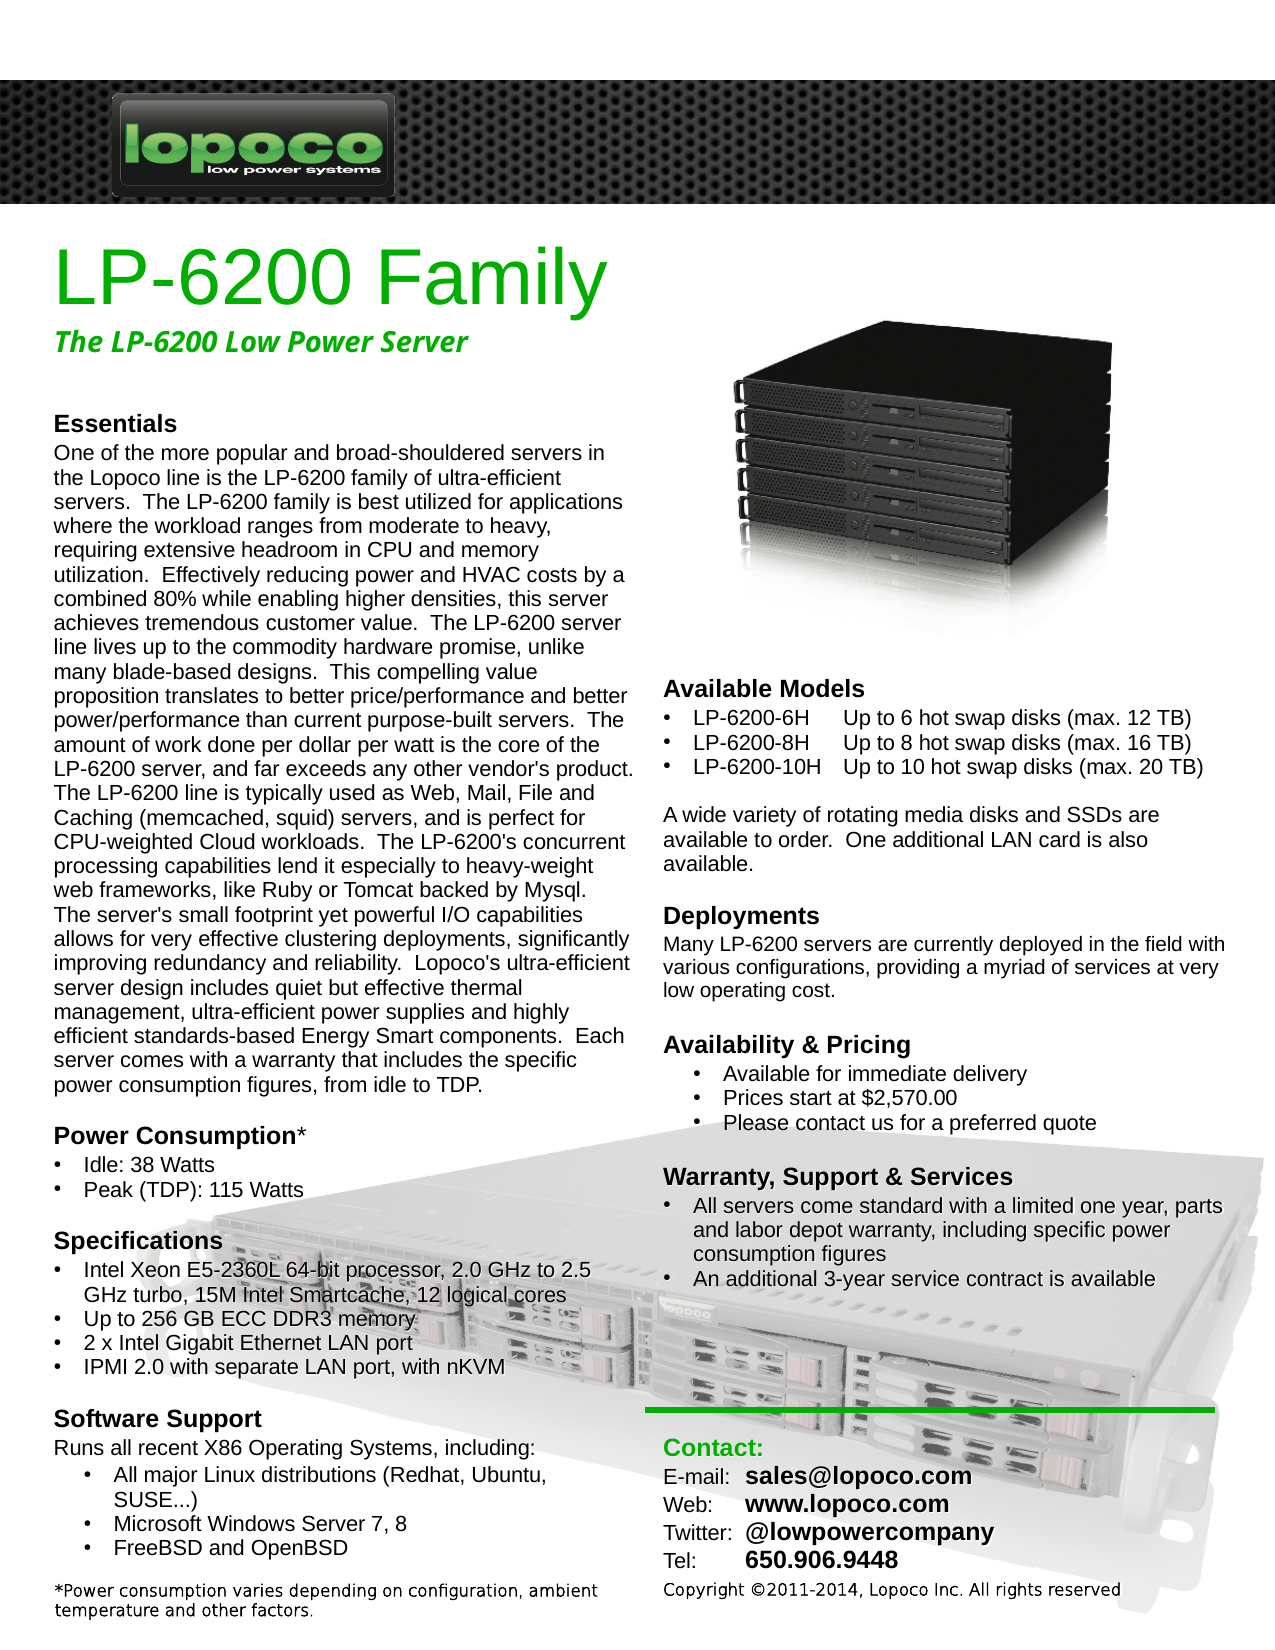

LP-6200 Family
The LP-6200 Low Power Server
# Essentials
One of the more popular and broad-shouldered servers in the Lopoco line is the LP-6200 family of ultra-efficient servers. The LP-6200 family is best utilized for applications where the workload ranges from moderate to heavy, requiring extensive headroom in CPU and memory utilization. Effectively reducing power and HVAC costs by a combined 80% while enabling higher densities, this server achieves tremendous customer value. The LP-6200 server line lives up to the commodity hardware promise, unlike many blade-based designs. This compelling value proposition translates to better price/performance and better power/performance than current purpose-built servers. The amount of work done per dollar per watt is the core of the LP-6200 server, and far exceeds any other vendor's product. The LP-6200 line is typically used as Web, Mail, File and Caching (memcached, squid) servers, and is perfect for CPU-weighted Cloud workloads. The LP-6200's concurrent processing capabilities lend it especially to heavy-weight web frameworks, like Ruby or Tomcat backed by Mysql. The server's small footprint yet powerful I/O capabilities allows for very effective clustering deployments, significantly improving redundancy and reliability. Lopoco's ultra-efficient server design includes quiet but effective thermal management, ultra-efficient power supplies and highly efficient standards-based Energy Smart components. Each server comes with a warranty that includes the specific power consumption figures, from idle to TDP.
Power Consumption*
Idle: 38 Watts
Peak (TDP): 115 Watts
Specifications
Intel Xeon E5-2360L 64-bit processor, 2.0 GHz to 2.5 GHz turbo, 15M Intel Smartcache, 12 logical cores
Up to 256 GB ECC DDR3 memory
2 x Intel Gigabit Ethernet LAN port
IPMI 2.0 with separate LAN port, with nKVM
Software Support
Runs all recent X86 Operating Systems, including:
All major Linux distributions (Redhat, Ubuntu, SUSE...)
Microsoft Windows Server 7, 8
FreeBSD and OpenBSD
Available Models
LP-6200-6H	Up to 6 hot swap disks (max. 12 TB)
LP-6200-8H	Up to 8 hot swap disks (max. 16 TB)
LP-6200-10H	Up to 10 hot swap disks (max. 20 TB)
A wide variety of rotating media disks and SSDs are available to order. One additional LAN card is also available.
Deployments
Many LP-6200 servers are currently deployed in the field with various configurations, providing a myriad of services at very low operating cost.
Availability & Pricing
Available for immediate delivery
Prices start at $2,570.00
Please contact us for a preferred quote
Warranty, Support & Services
All servers come standard with a limited one year, parts and labor depot warranty, including specific power consumption figures
An additional 3-year service contract is available
Contact:
E-mail:	 sales@lopoco.com
Web:	 www.lopoco.com
Twitter:	 @lowpowercompany
Tel:	 650.906.9448
Copyright ©2011-2014, Lopoco Inc. All rights reserved
*Power consumption varies depending on configuration, ambient temperature and other factors.